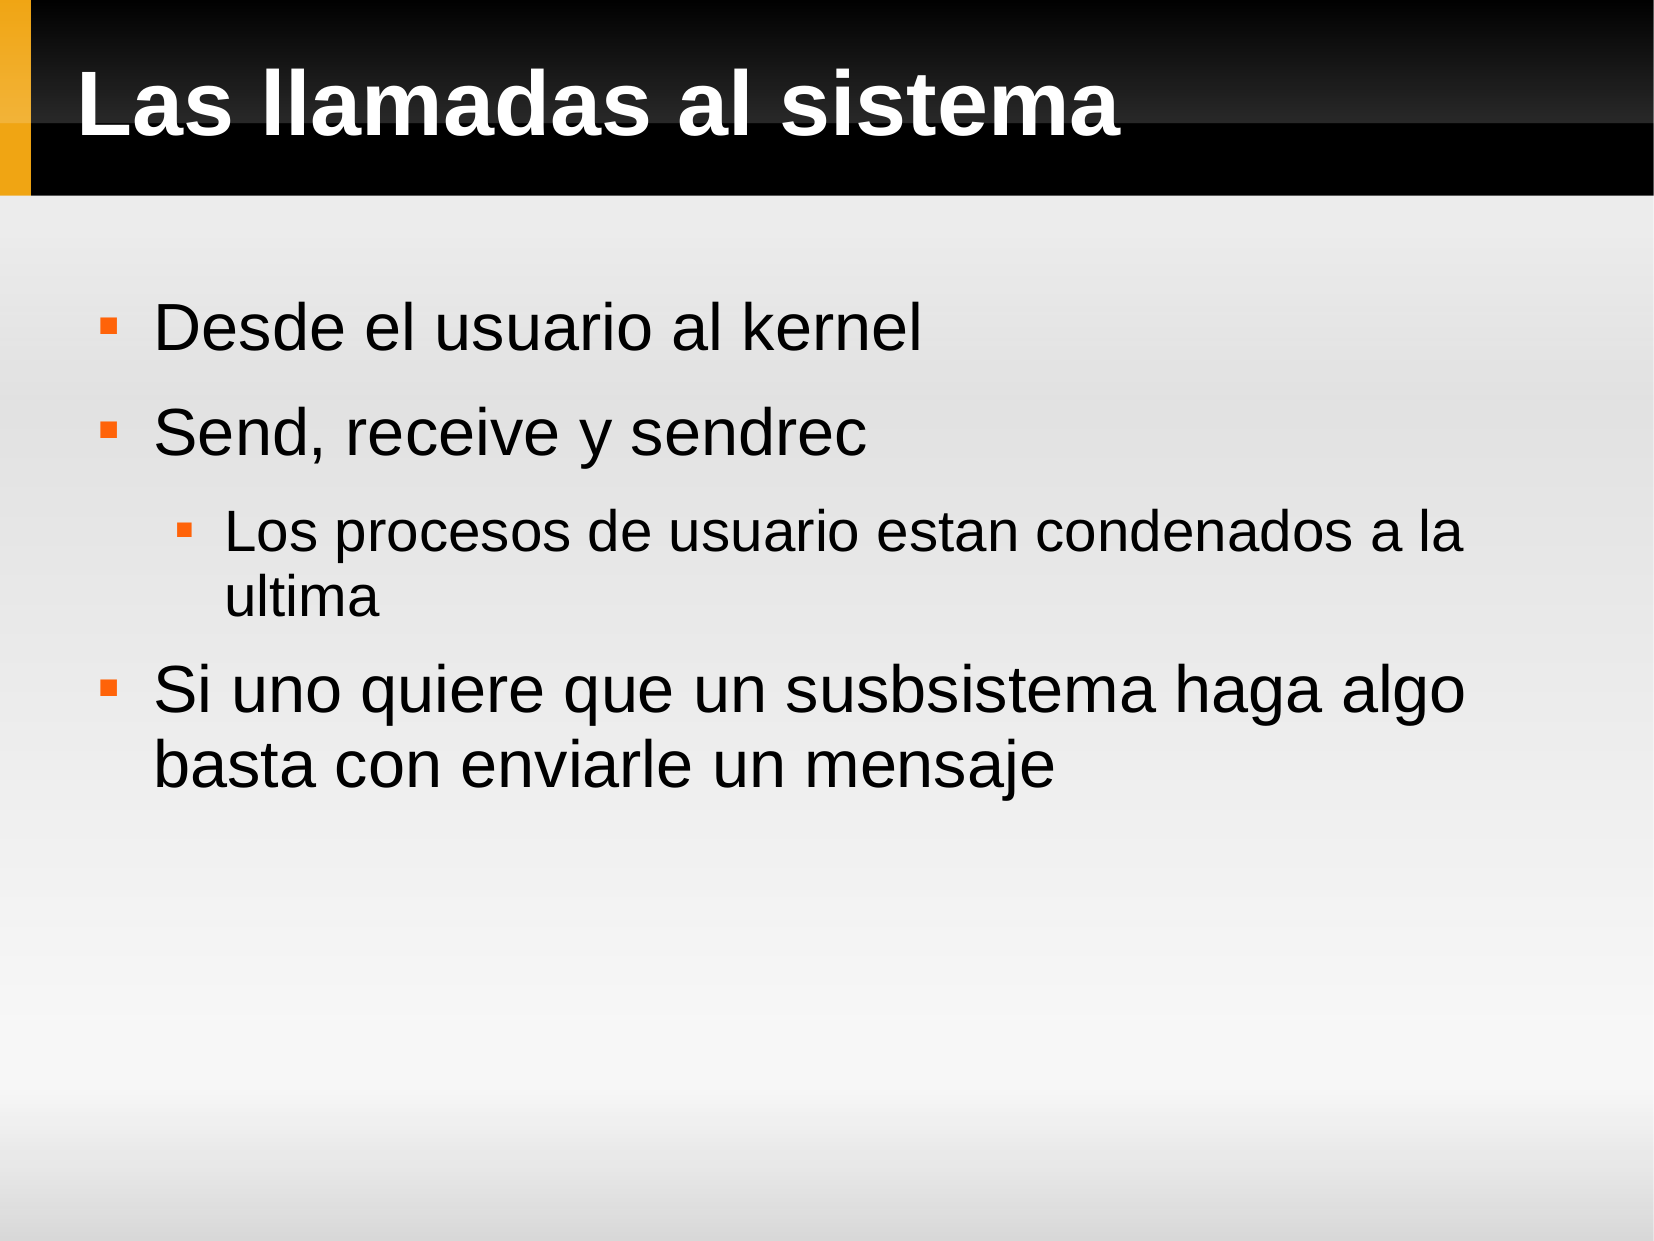

# Las llamadas al sistema
Desde el usuario al kernel
Send, receive y sendrec
Los procesos de usuario estan condenados a la ultima
Si uno quiere que un susbsistema haga algo basta con enviarle un mensaje